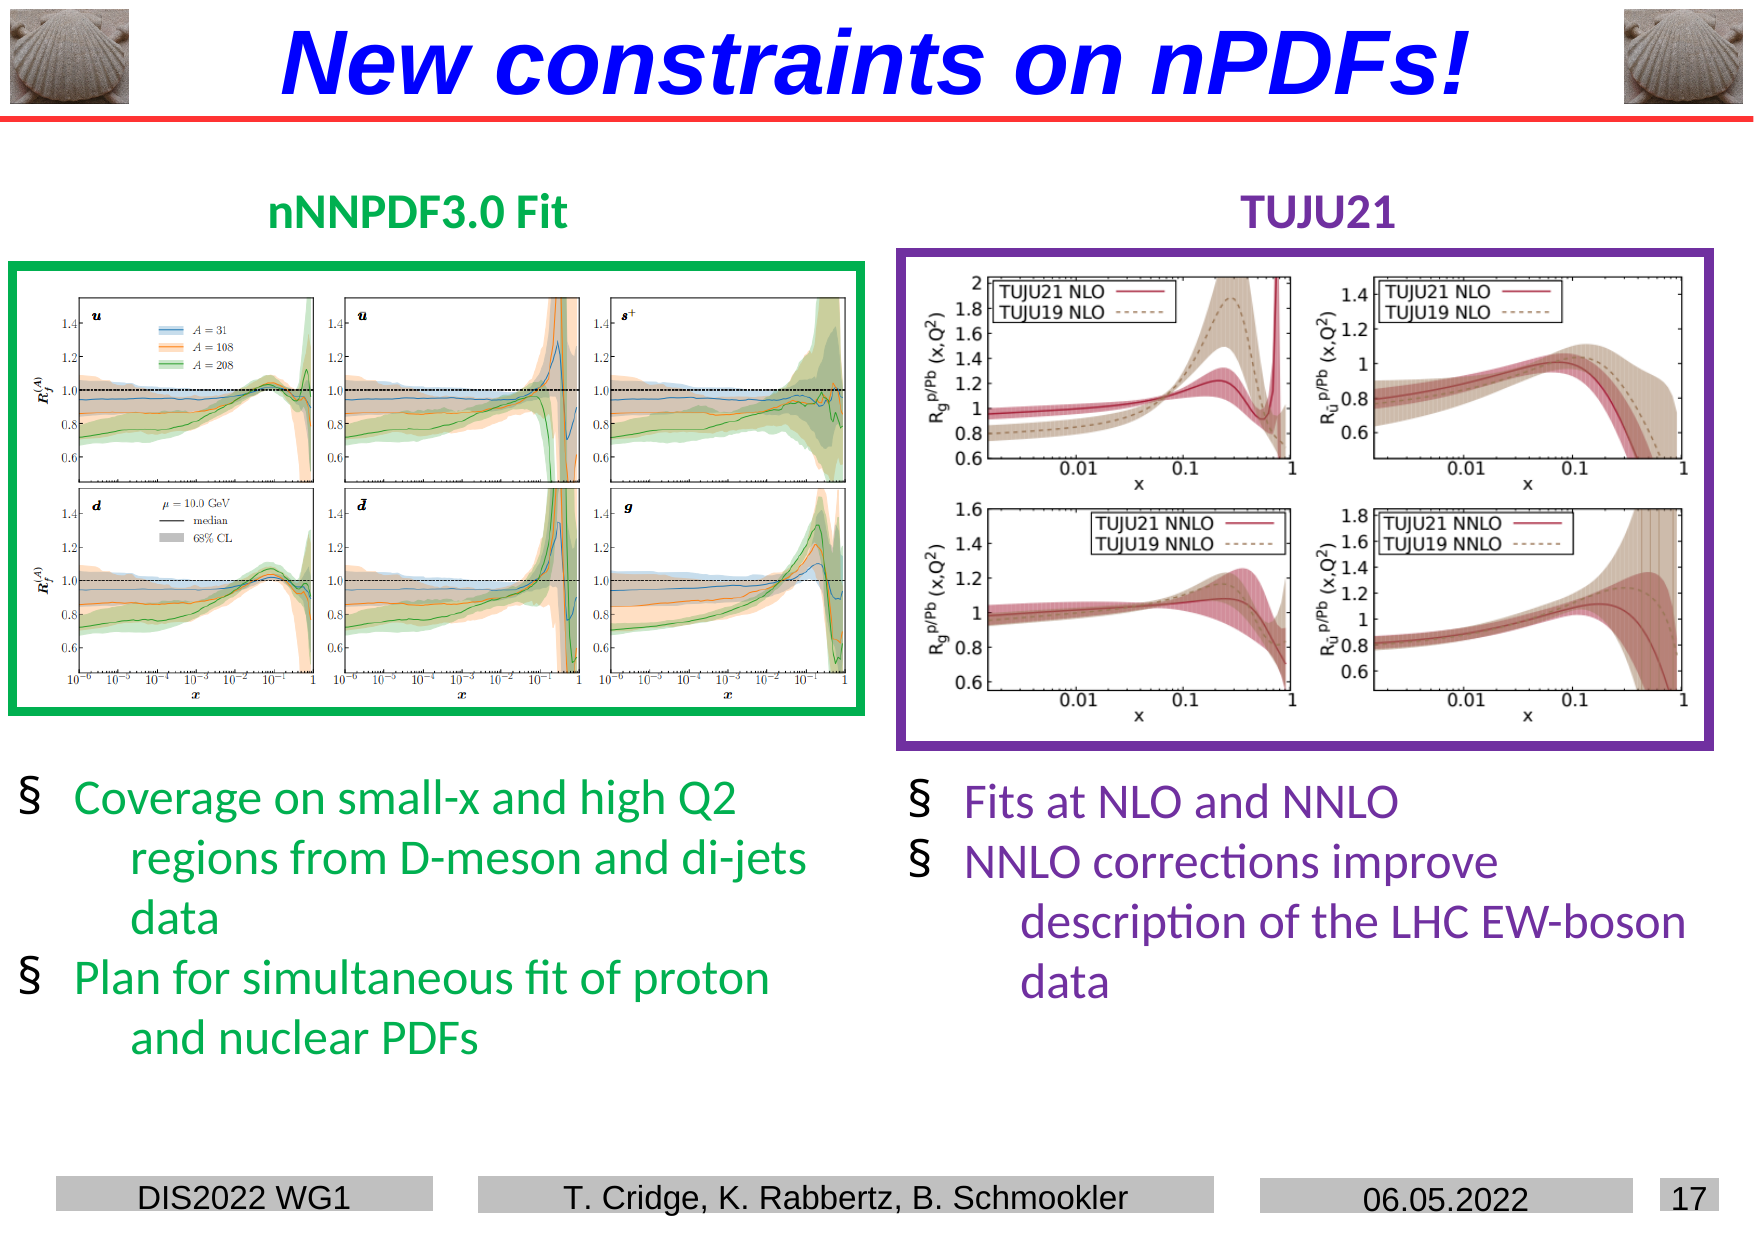

# New constraints on nPDFs!
nNNPDF3.0 Fit
TUJU21
Coverage on small-x and high Q2 regions from D-meson and di-jets data
Plan for simultaneous fit of proton and nuclear PDFs
Fits at NLO and NNLO
NNLO corrections improve description of the LHC EW-boson data